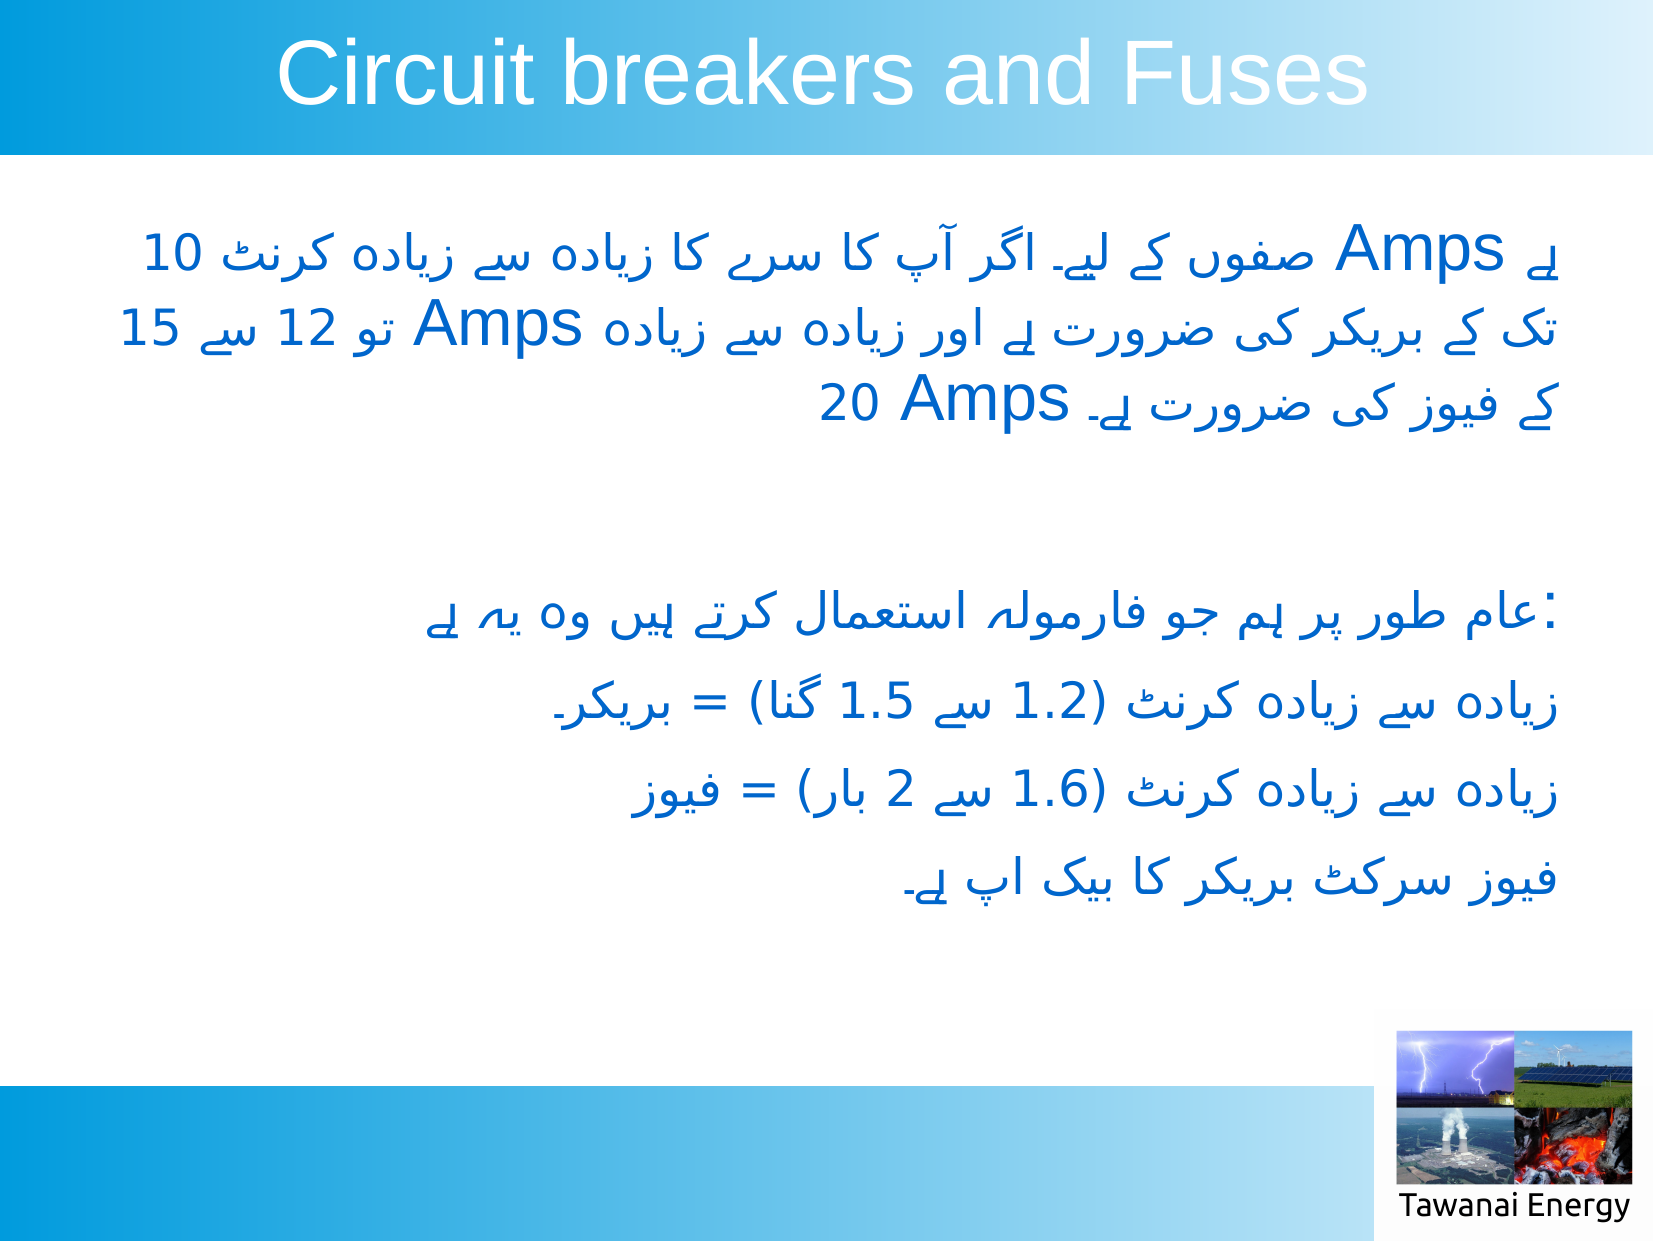

# Circuit breakers and Fuses
صفوں کے لیے۔ اگر آپ کا سرے کا زیادہ سے زیادہ کرنٹ 10 Amps ہے تو 12 سے 15 Amps تک کے بریکر کی ضرورت ہے اور زیادہ سے زیادہ 20 Amps کے فیوز کی ضرورت ہے۔
عام طور پر ہم جو فارمولہ استعمال کرتے ہیں وہ یہ ہے:
زیادہ سے زیادہ کرنٹ (1.2 سے 1.5 گنا) = بریکر۔
زیادہ سے زیادہ کرنٹ (1.6 سے 2 بار) = فیوز
فیوز سرکٹ بریکر کا بیک اپ ہے۔